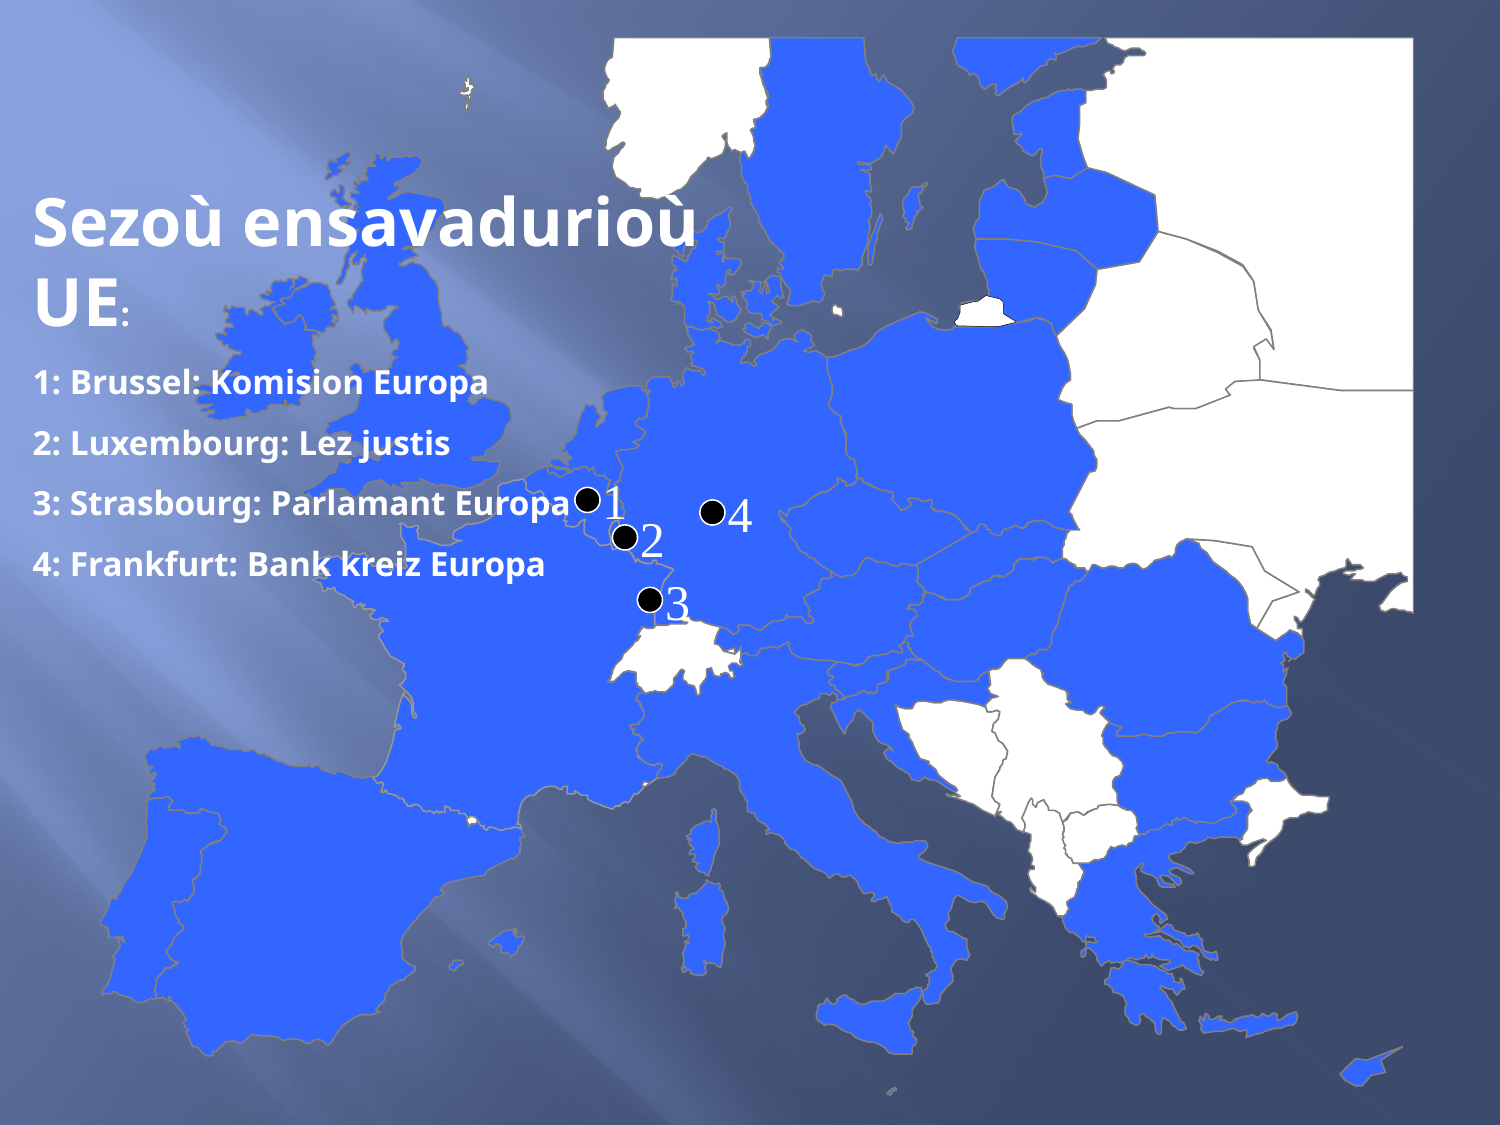

Sezoù ensavadurioù UE:
1: Brussel: Komision Europa
2: Luxembourg: Lez justis
3: Strasbourg: Parlamant Europa
4: Frankfurt: Bank kreiz Europa
1
4
2
3